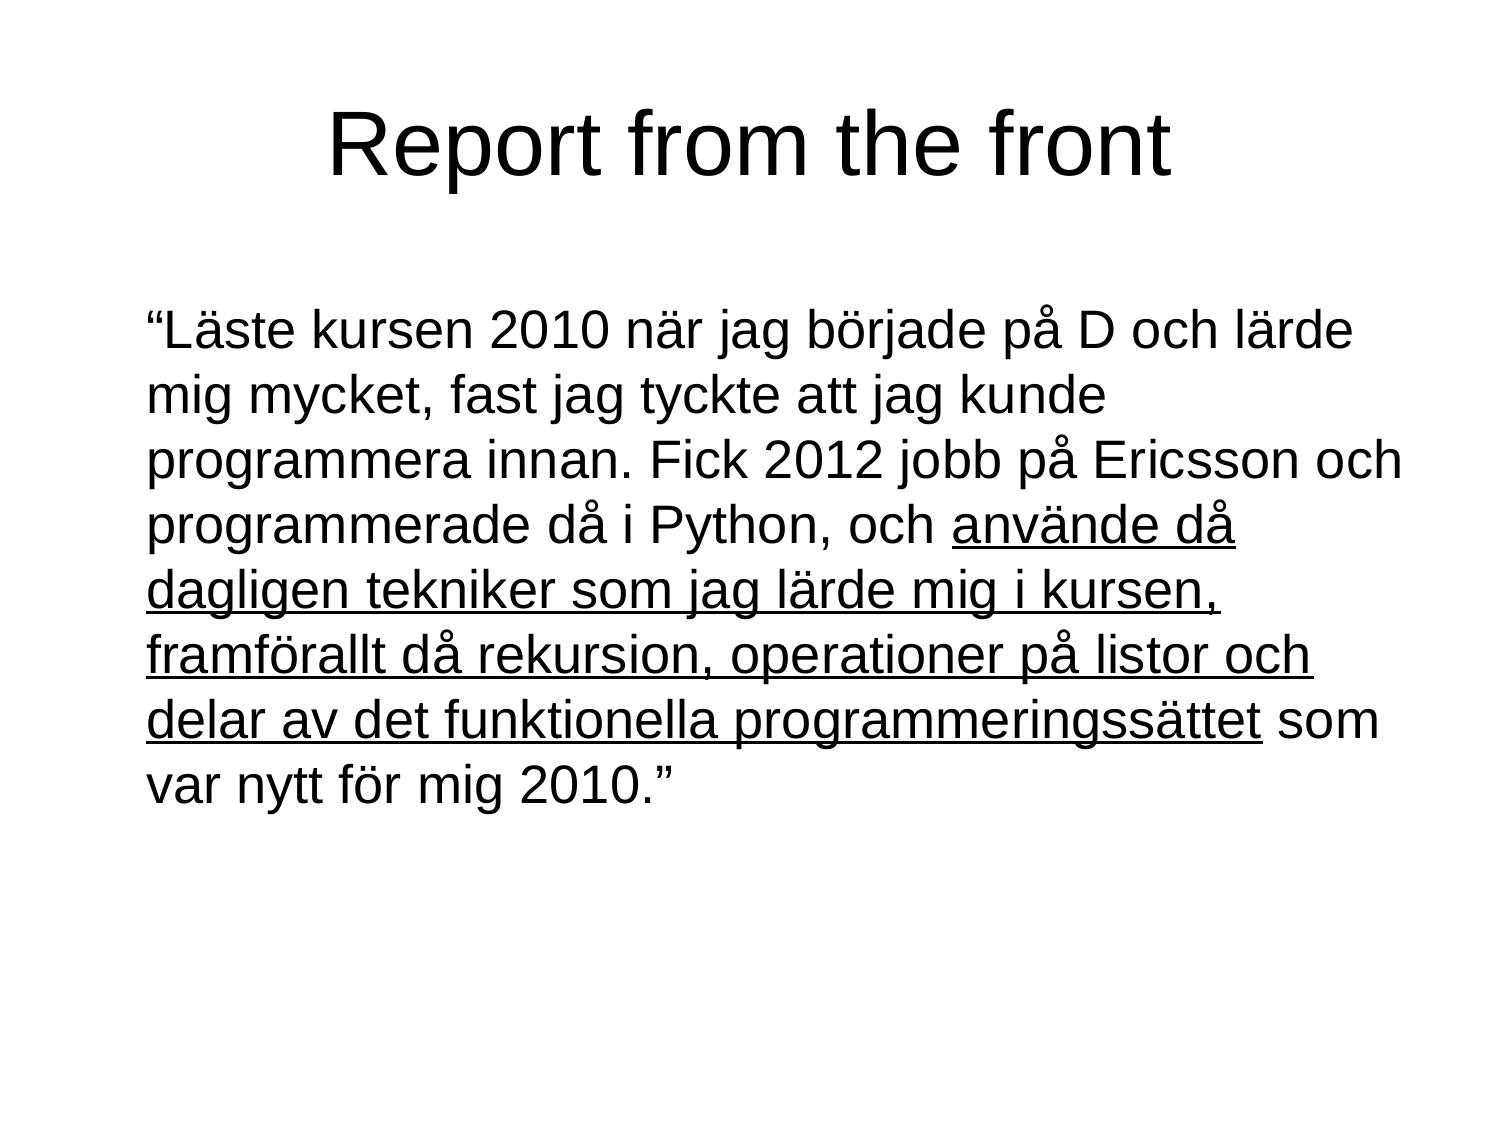

# Report from the front
“Läste kursen 2010 när jag började på D och lärde mig mycket, fast jag tyckte att jag kunde programmera innan. Fick 2012 jobb på Ericsson och programmerade då i Python, och använde då dagligen tekniker som jag lärde mig i kursen, framförallt då rekursion, operationer på listor och delar av det funktionella programmeringssättet som var nytt för mig 2010.”